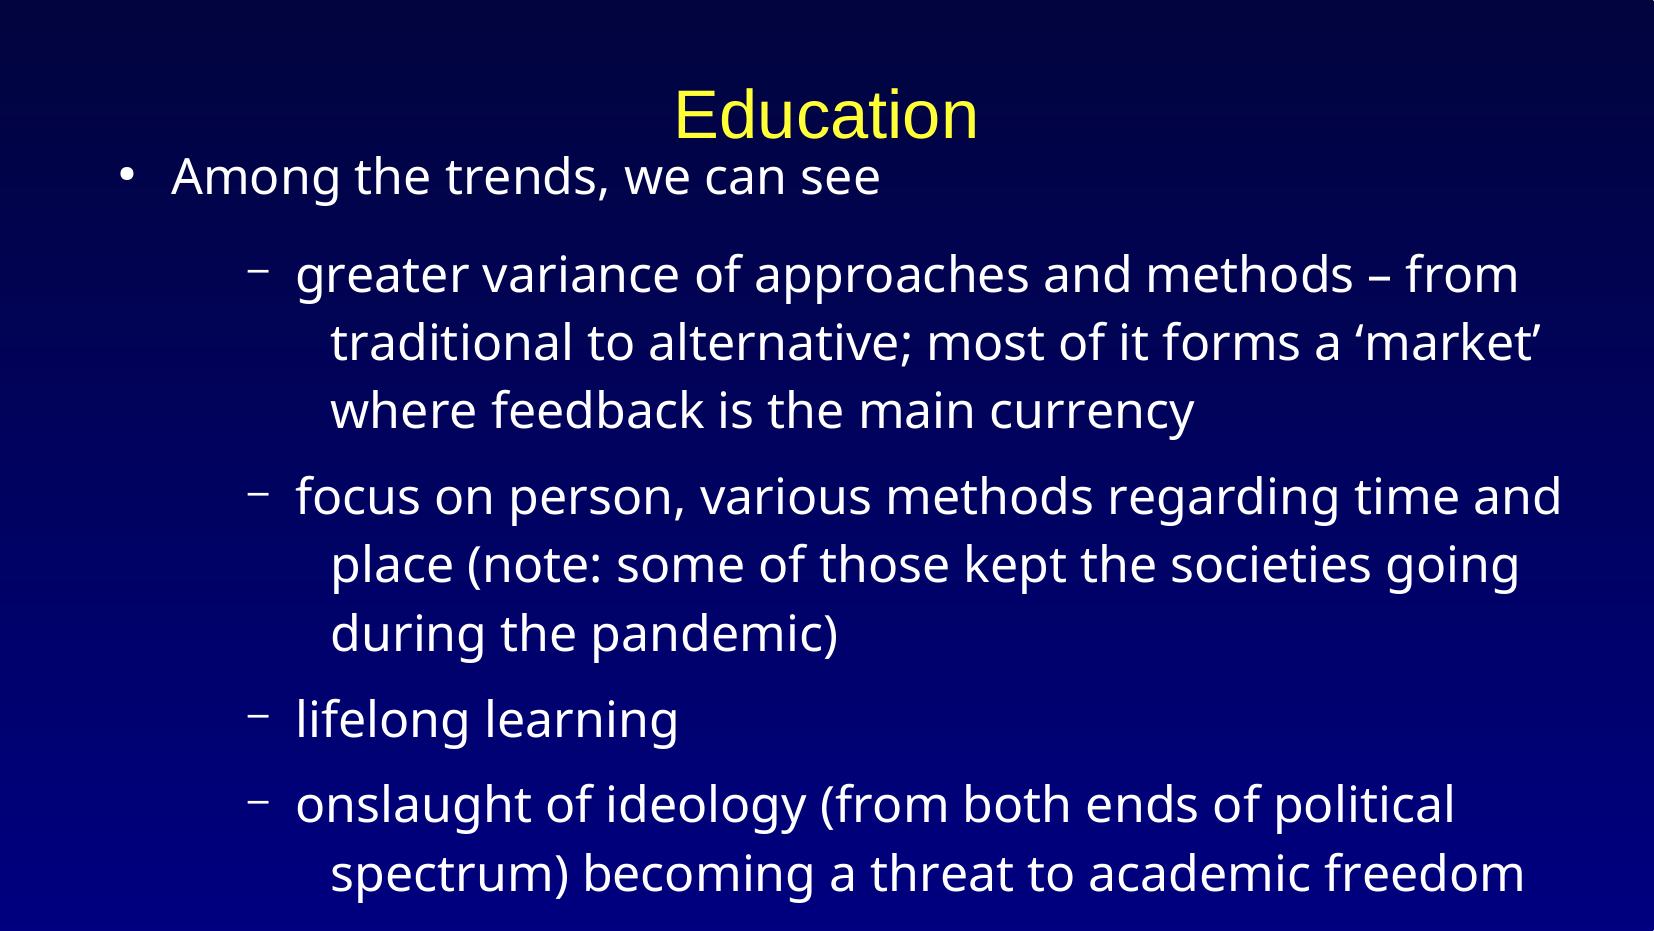

# Education
Among the trends, we can see
greater variance of approaches and methods – from traditional to alternative; most of it forms a ‘market’ where feedback is the main currency
focus on person, various methods regarding time and place (note: some of those kept the societies going during the pandemic)
lifelong learning
onslaught of ideology (from both ends of political spectrum) becoming a threat to academic freedom